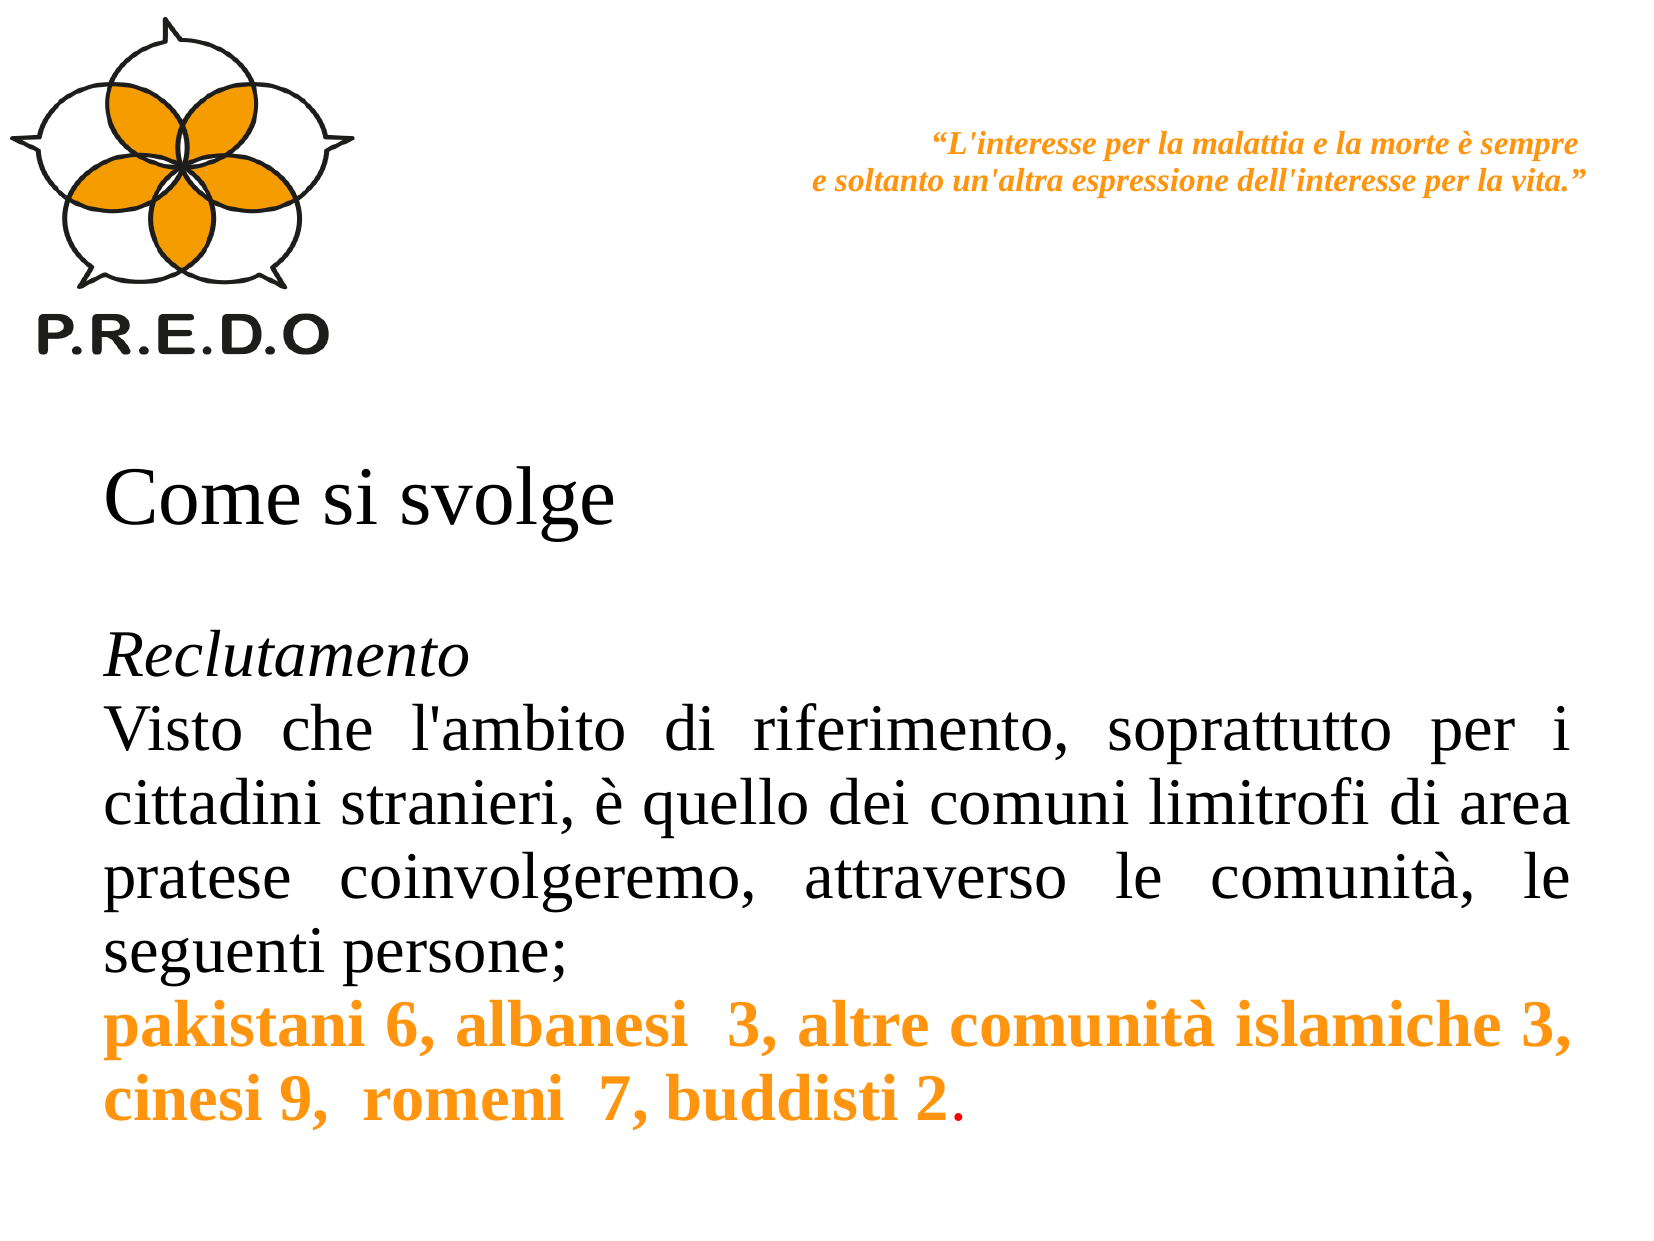

“L'interesse per la malattia e la morte è sempre
e soltanto un'altra espressione dell'interesse per la vita.”
Come si svolge
Reclutamento
Visto che l'ambito di riferimento, soprattutto per i cittadini stranieri, è quello dei comuni limitrofi di area pratese coinvolgeremo, attraverso le comunità, le seguenti persone;
pakistani 6, albanesi 3, altre comunità islamiche 3, cinesi 9, romeni 7, buddisti 2.